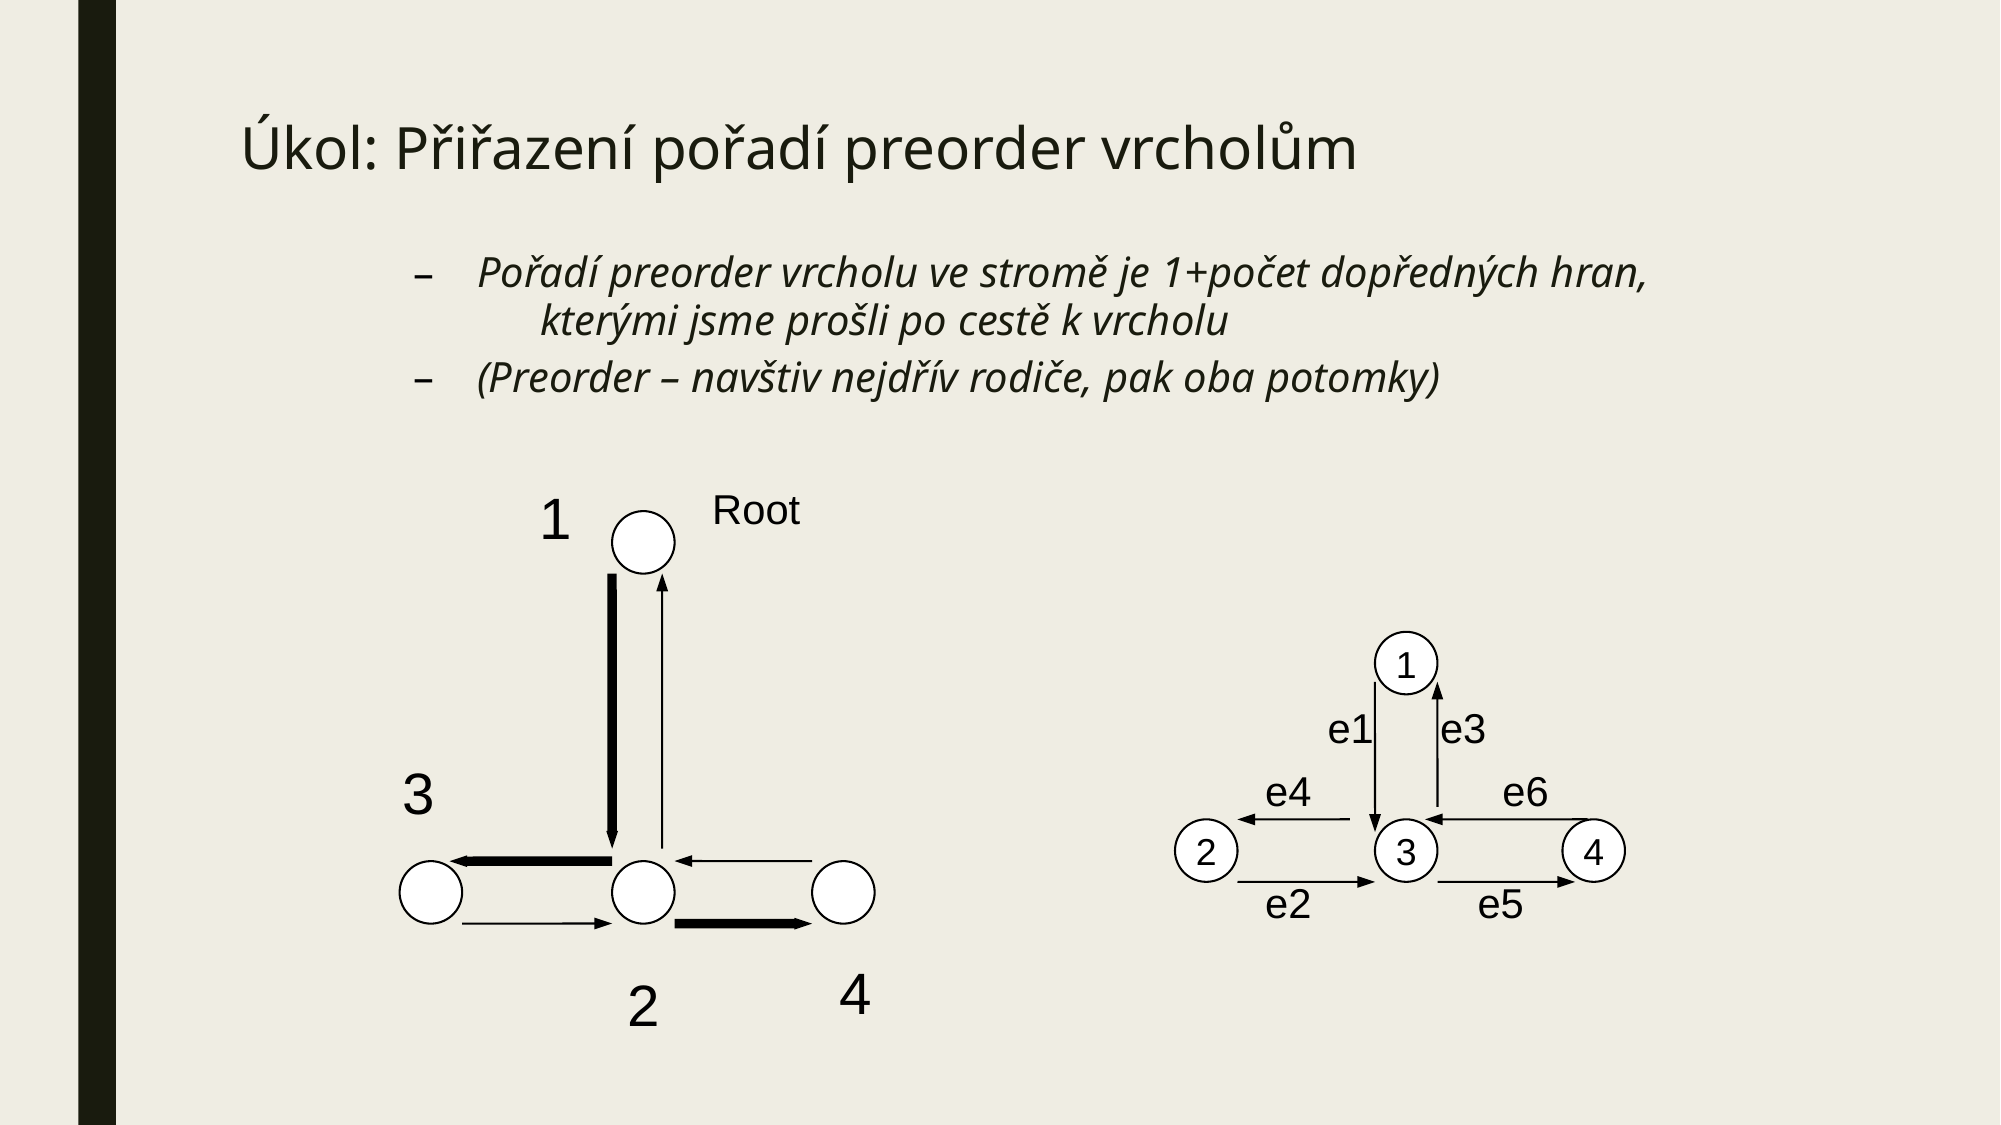

# Úkol: Přiřazení pořadí preorder vrcholům
Pořadí preorder vrcholu ve stromě je 1+počet dopředných hran, kterými jsme prošli po cestě k vrcholu
(Preorder – navštiv nejdřív rodiče, pak oba potomky)
1
Root
3
4
2
1
e1
e3
e4
e6
2
3
4
e2
e5